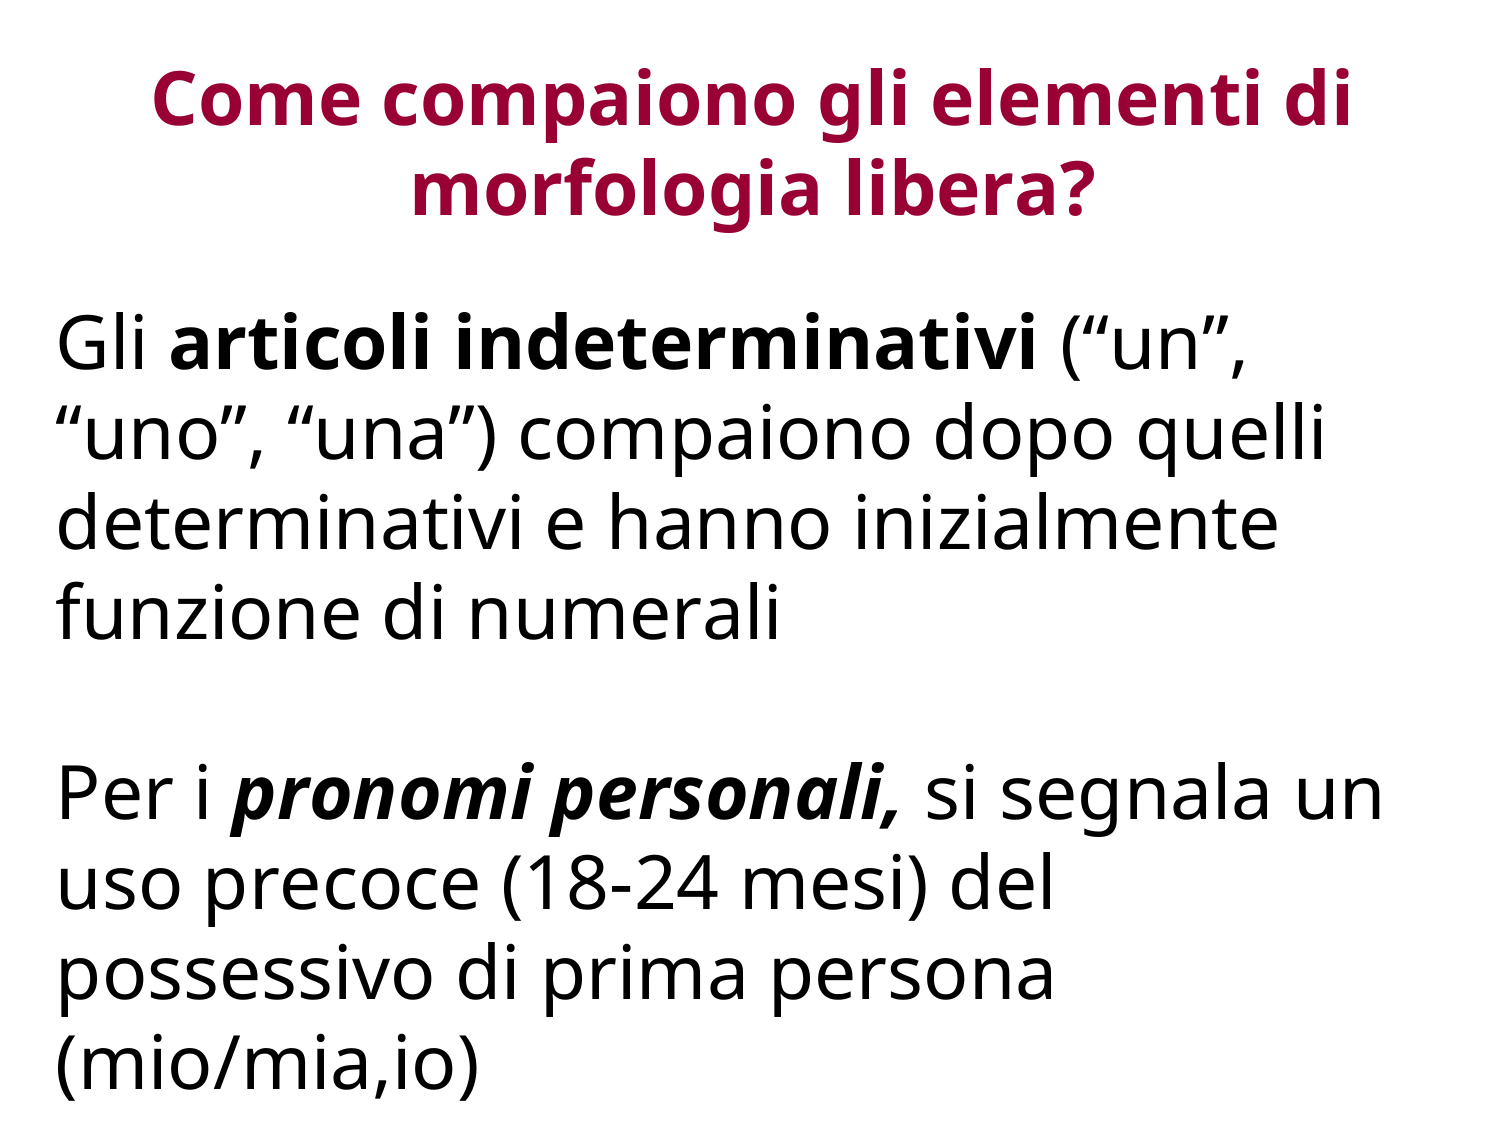

# Come compaiono gli elementi di morfologia libera?
Gli articoli indeterminativi (“un”, “uno”, “una”) compaiono dopo quelli determinativi e hanno inizialmente funzione di numerali
Per i pronomi personali, si segnala un uso precoce (18-24 mesi) del possessivo di prima persona (mio/mia,io)